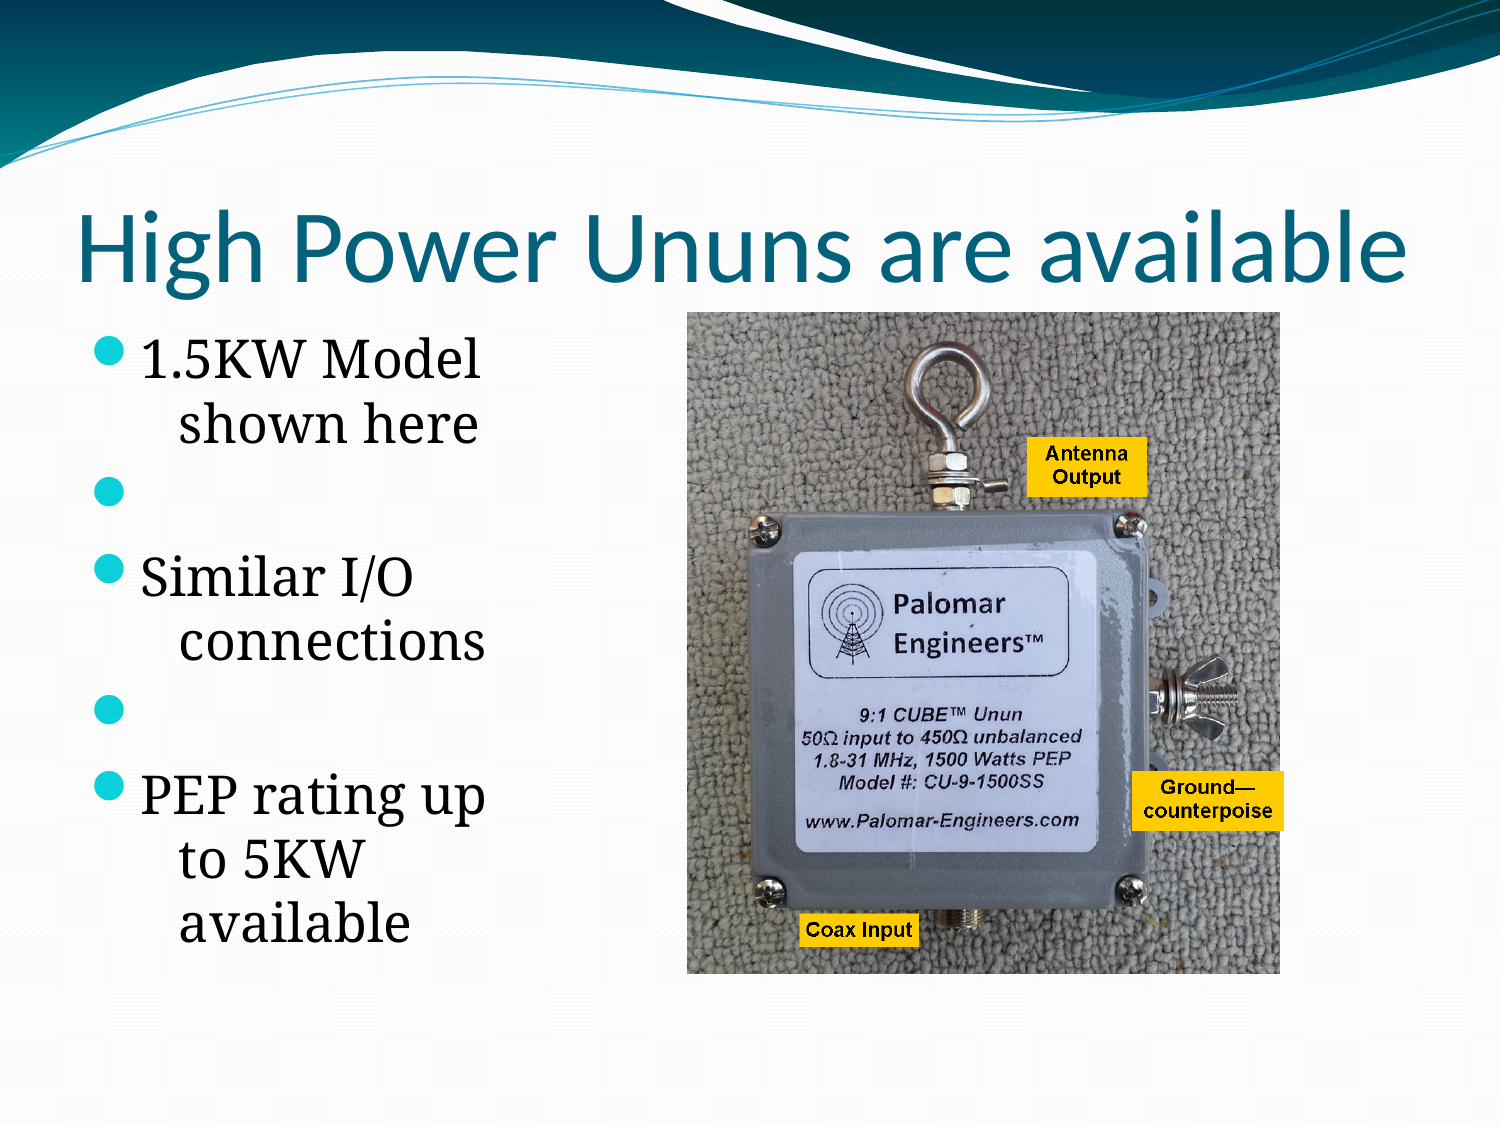

# High Power Ununs are available
1.5KW Model shown here
Similar I/O connections
PEP rating up to 5KW available